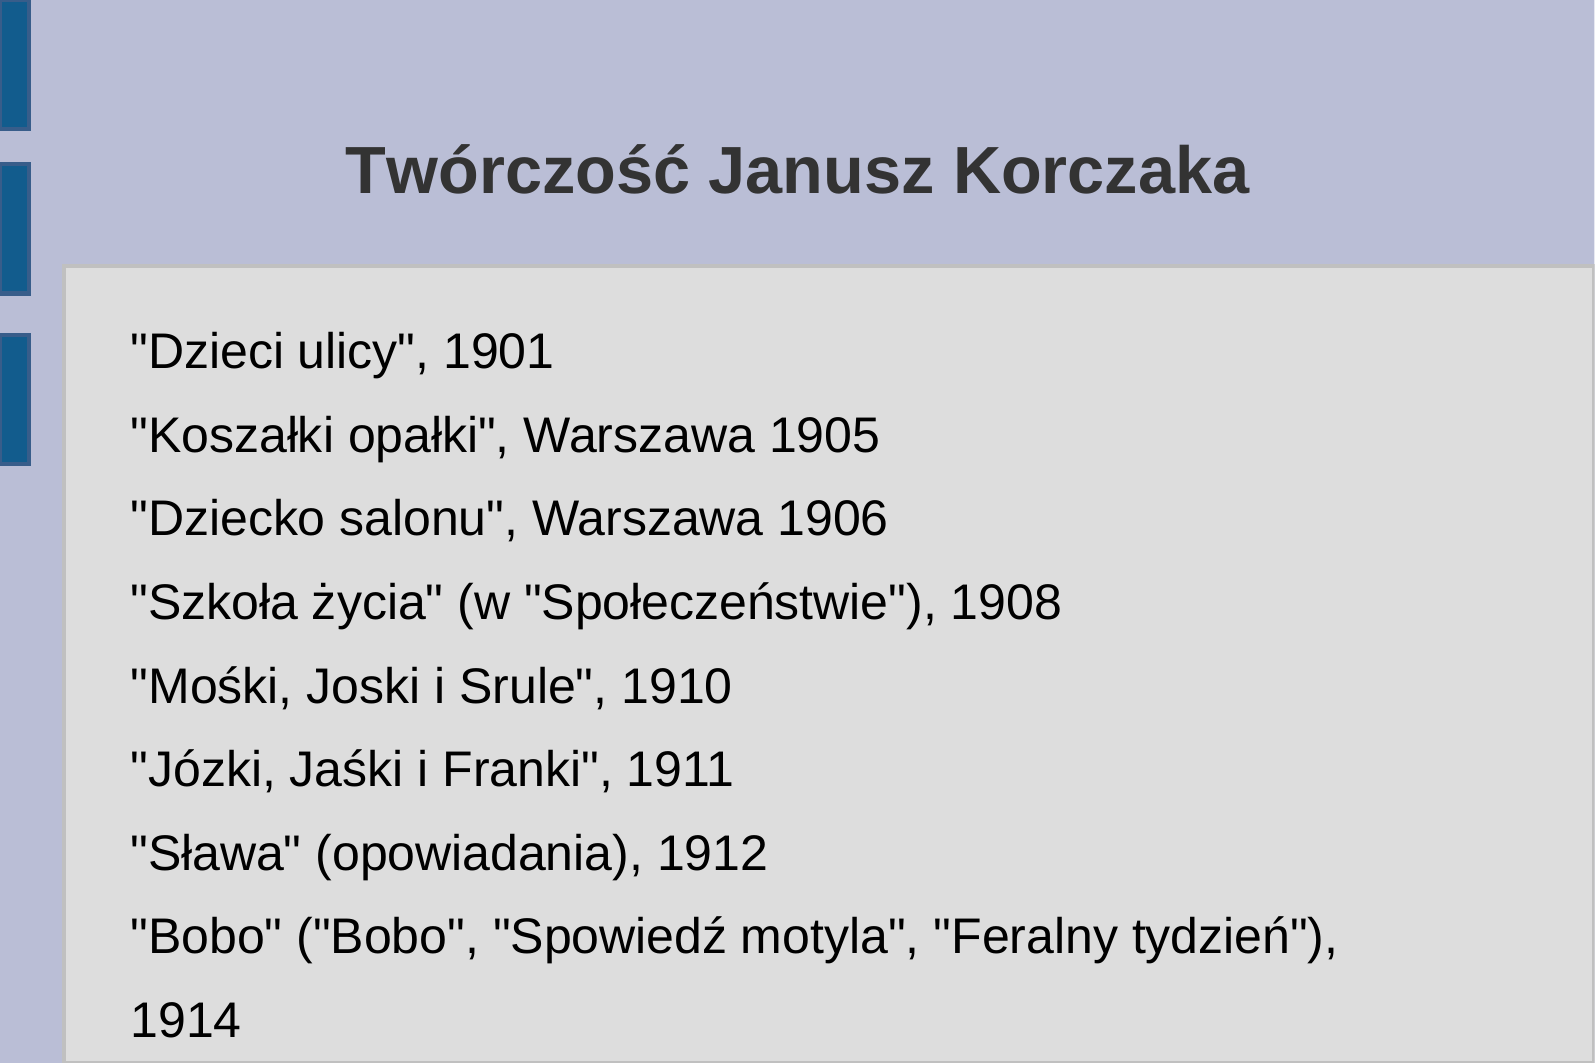

# Twórczość Janusz Korczaka
"Dzieci ulicy", 1901
"Koszałki opałki", Warszawa 1905
"Dziecko salonu", Warszawa 1906
"Szkoła życia" (w "Społeczeństwie"), 1908
"Mośki, Joski i Srule", 1910
"Józki, Jaśki i Franki", 1911
"Sława" (opowiadania), 1912
"Bobo" ("Bobo", "Spowiedź motyla", "Feralny tydzień"), 1914